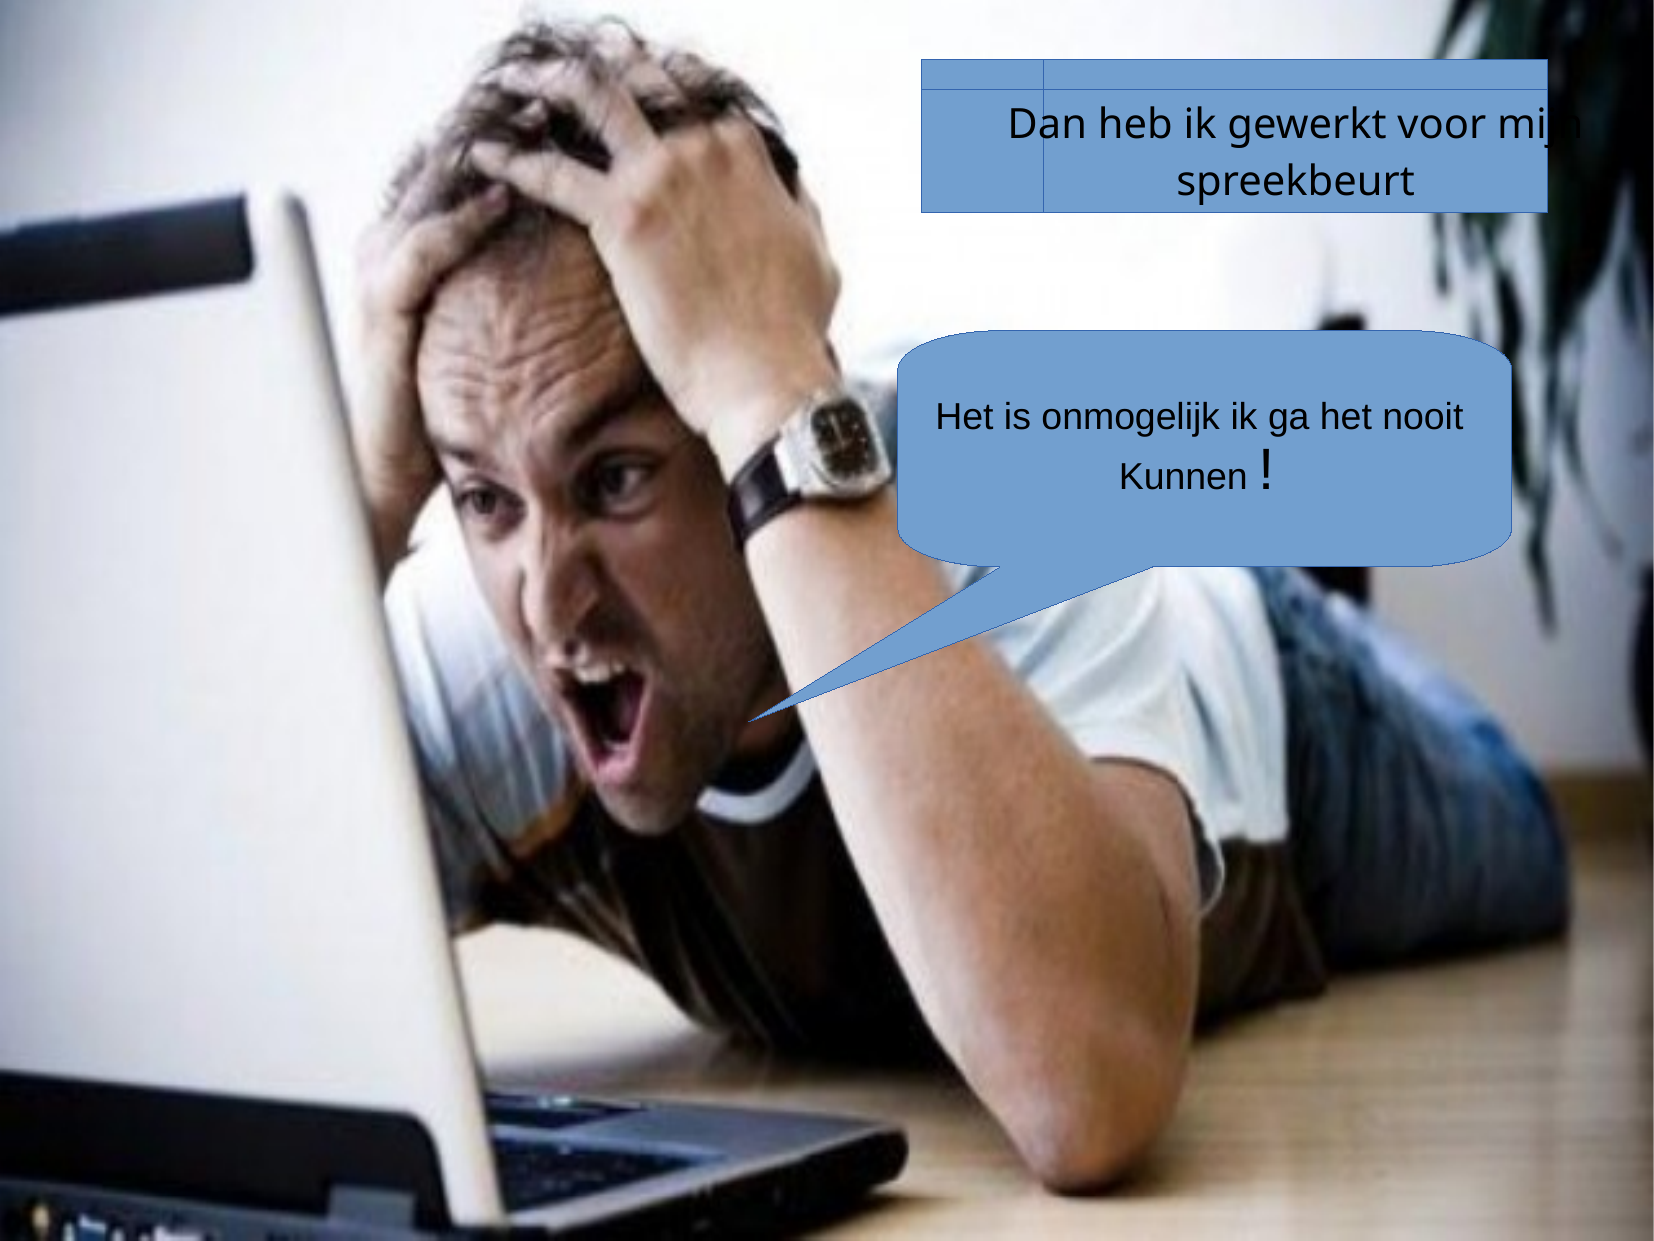

Dan heb ik gewerkt voor mijn
spreekbeurt
Het is onmogelijk ik ga het nooit
Kunnen !